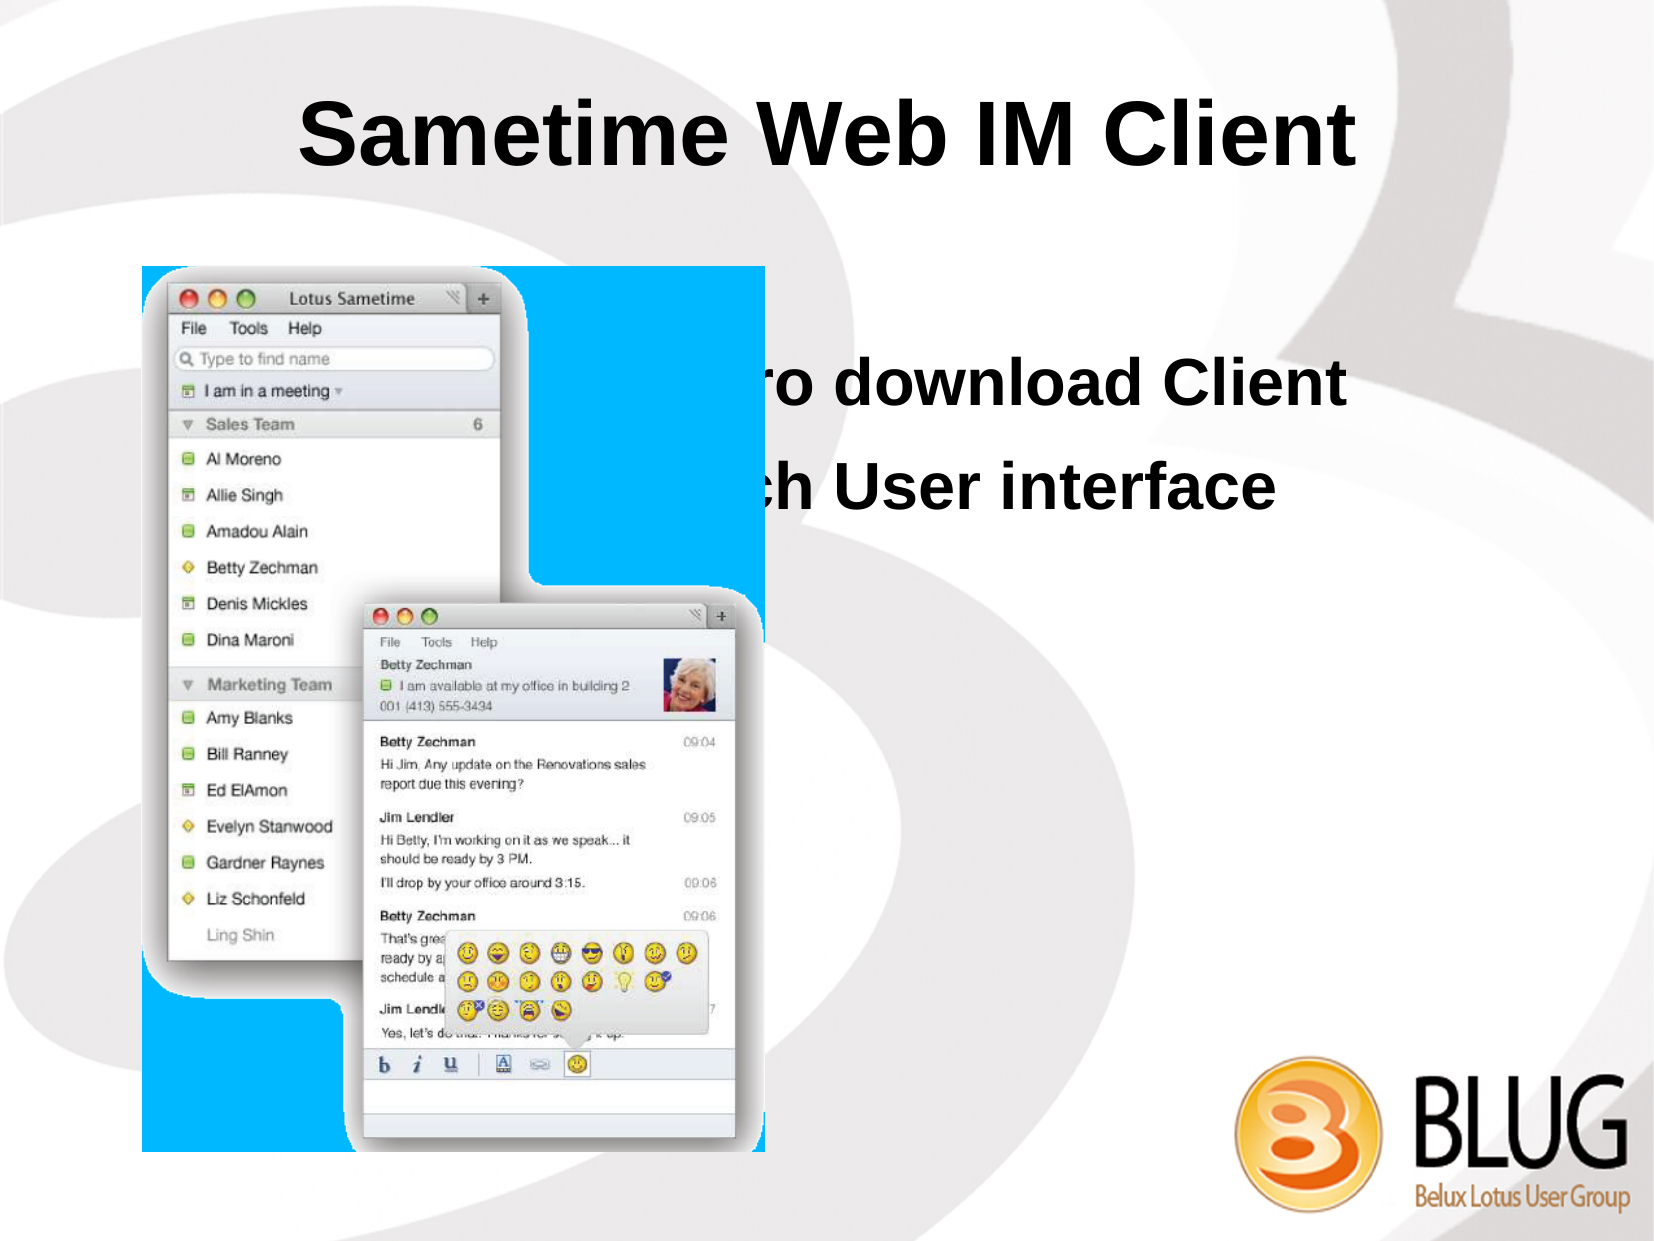

# Sametime Web IM Client
Zero download Client
Rich User interface